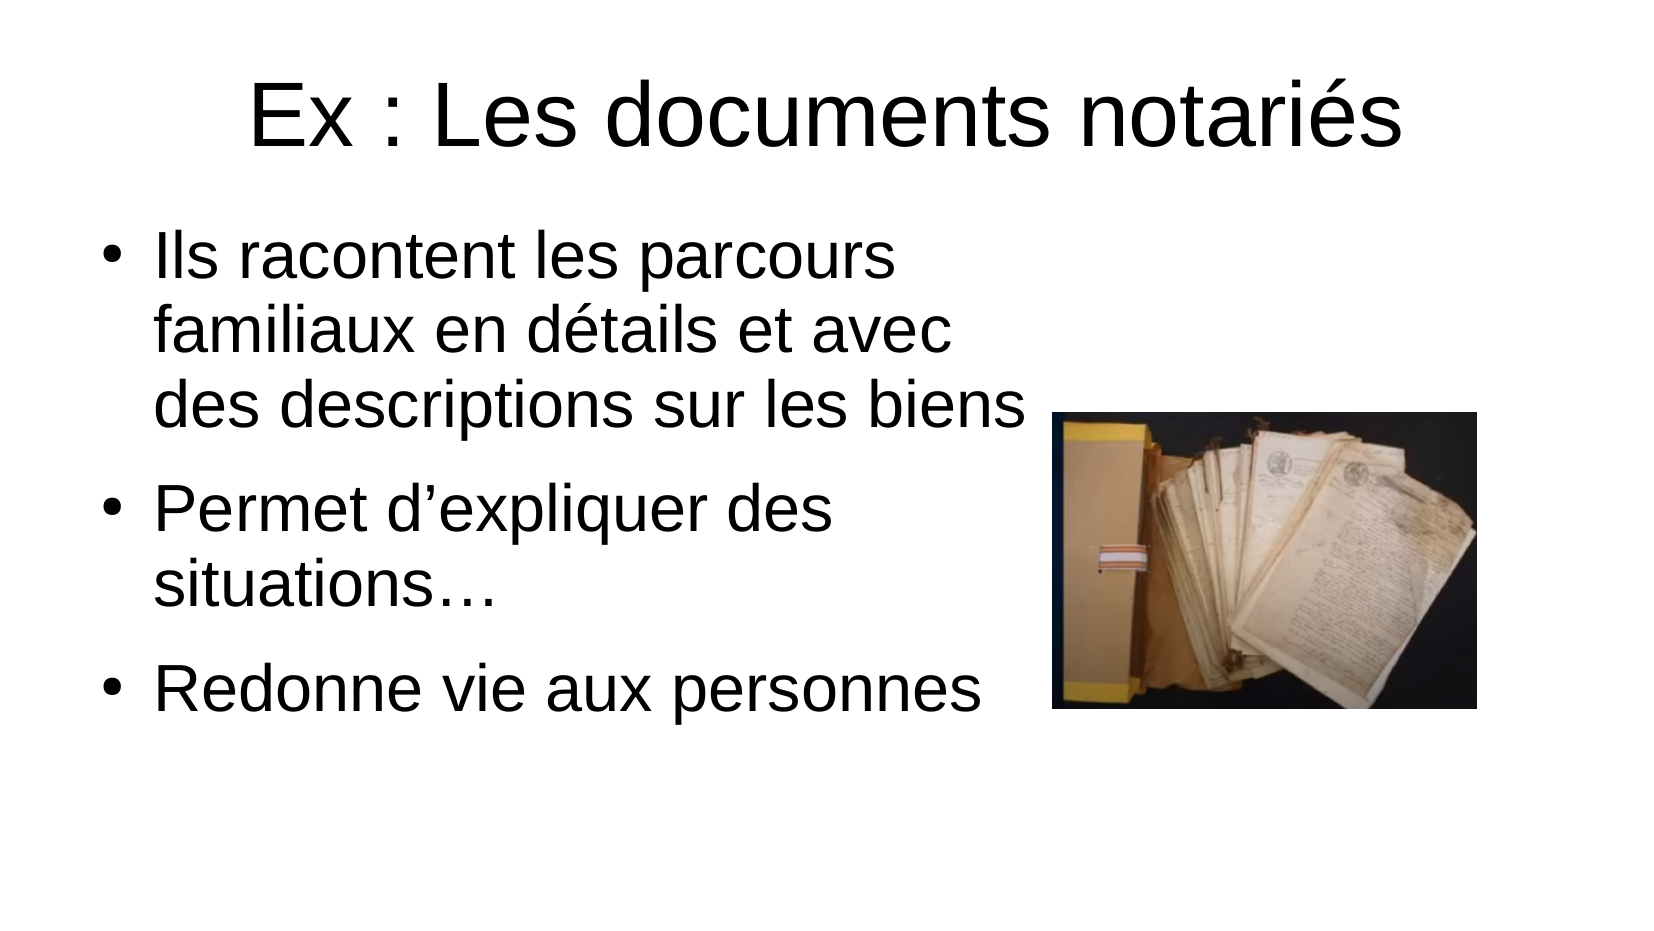

# Ex : Les documents notariés
Ils racontent les parcours familiaux en détails et avec des descriptions sur les biens
Permet d’expliquer des situations…
Redonne vie aux personnes